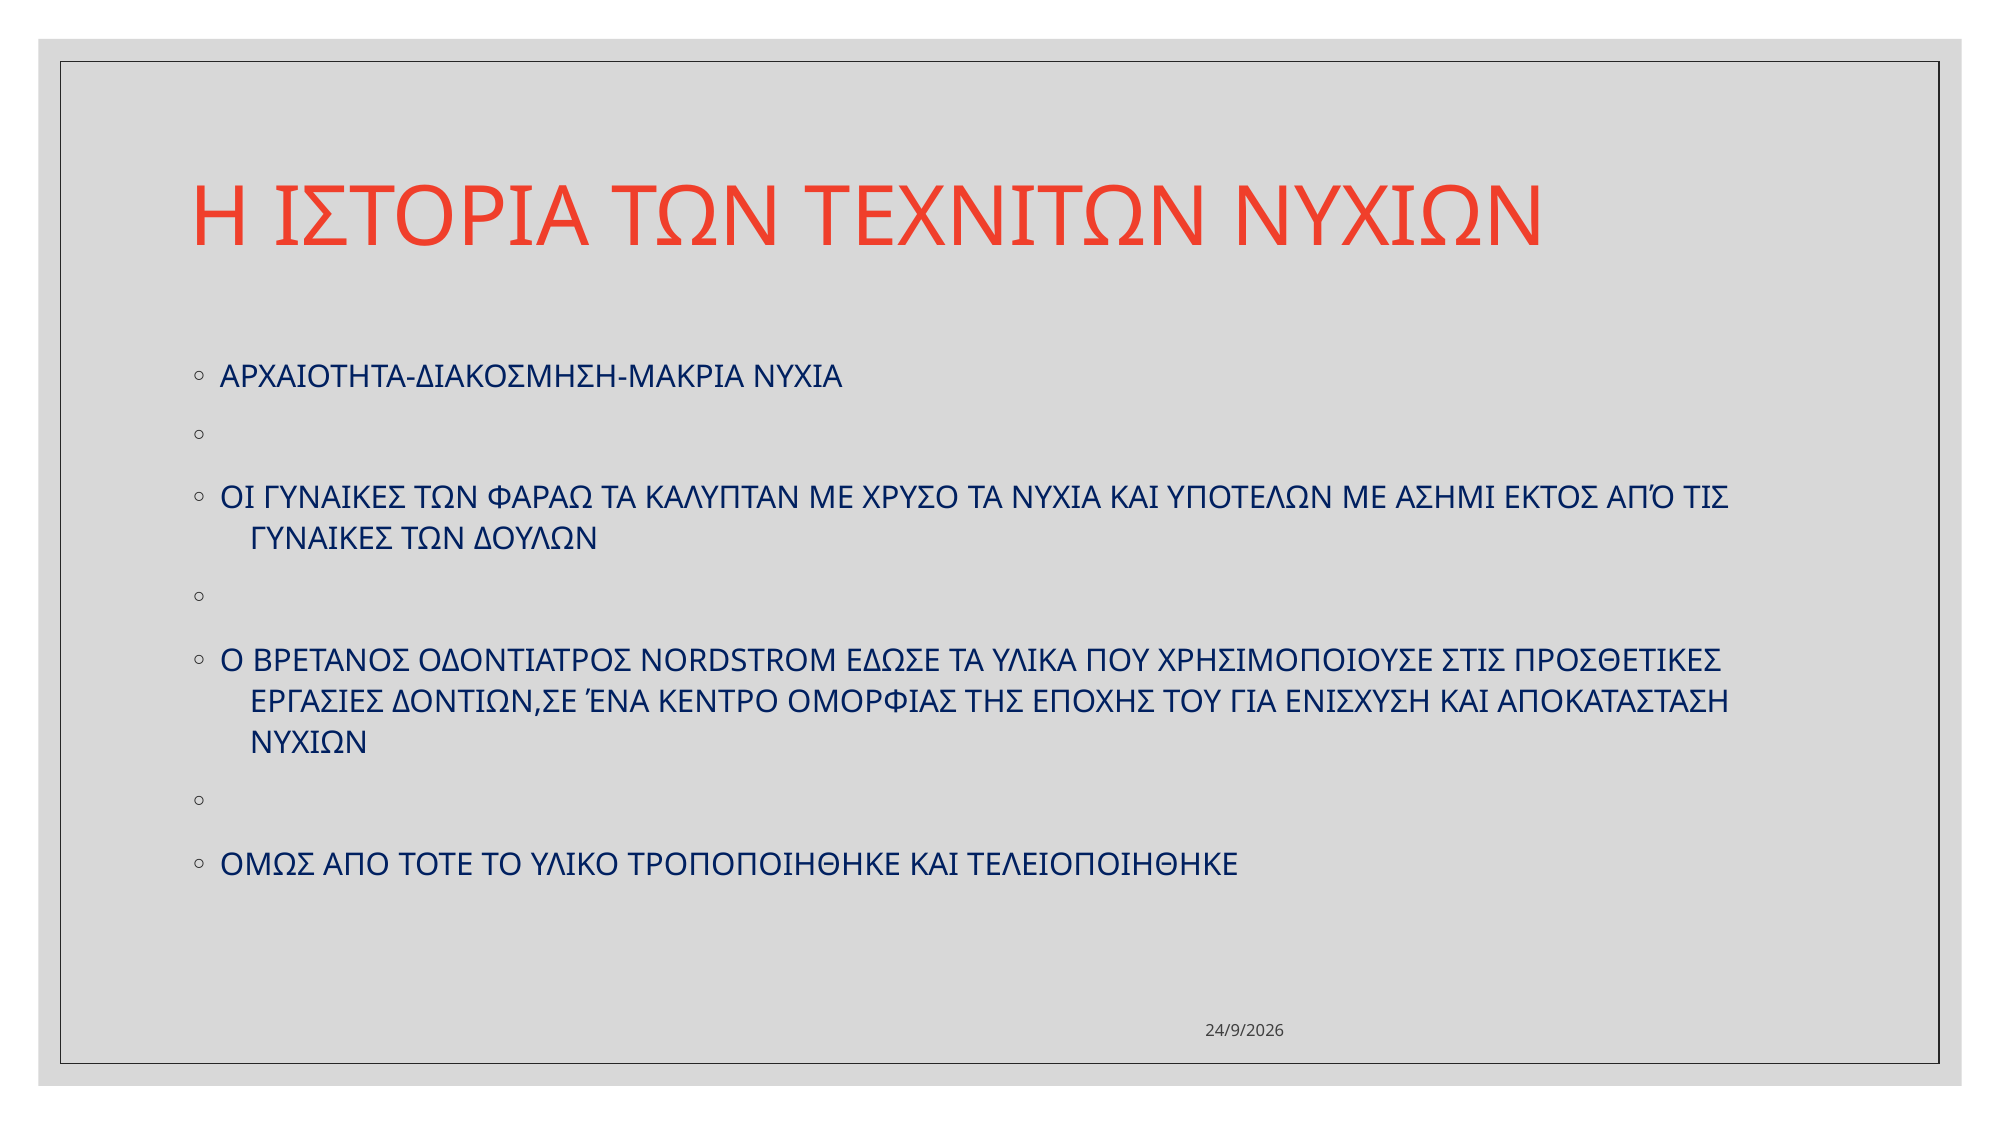

# Η ΙΣΤΟΡΙΑ ΤΩΝ ΤΕΧΝΙΤΩΝ ΝΥΧΙΩΝ
ΑΡΧΑΙΟΤΗΤΑ-ΔΙΑΚΟΣΜΗΣΗ-ΜΑΚΡΙΑ ΝΥΧΙΑ
ΟΙ ΓΥΝΑΙΚΕΣ ΤΩΝ ΦΑΡΑΩ ΤΑ ΚΑΛΥΠΤΑΝ ΜΕ ΧΡΥΣΟ ΤΑ ΝΥΧΙΑ ΚΑΙ ΥΠΟΤΕΛΩΝ ΜΕ ΑΣΗΜΙ ΕΚΤΟΣ ΑΠΌ ΤΙΣ ΓΥΝΑΙΚΕΣ ΤΩΝ ΔΟΥΛΩΝ
Ο ΒΡΕΤΑΝΟΣ ΟΔΟΝΤΙΑΤΡΟΣ NORDSTROM ΕΔΩΣΕ ΤΑ ΥΛΙΚΑ ΠΟΥ ΧΡΗΣΙΜΟΠΟΙΟΥΣΕ ΣΤΙΣ ΠΡΟΣΘΕΤΙΚΕΣ ΕΡΓΑΣΙΕΣ ΔΟΝΤΙΩΝ,ΣΕ ΈΝΑ ΚΕΝΤΡΟ ΟΜΟΡΦΙΑΣ ΤΗΣ ΕΠΟΧΗΣ ΤΟΥ ΓΙΑ ΕΝΙΣΧΥΣΗ ΚΑΙ ΑΠΟΚΑΤΑΣΤΑΣΗ ΝΥΧΙΩΝ
ΟΜΩΣ ΑΠΟ ΤΟΤΕ ΤΟ ΥΛΙΚΟ ΤΡΟΠΟΠΟΙΗΘΗΚΕ ΚΑΙ ΤΕΛΕΙΟΠΟΙΗΘΗΚΕ